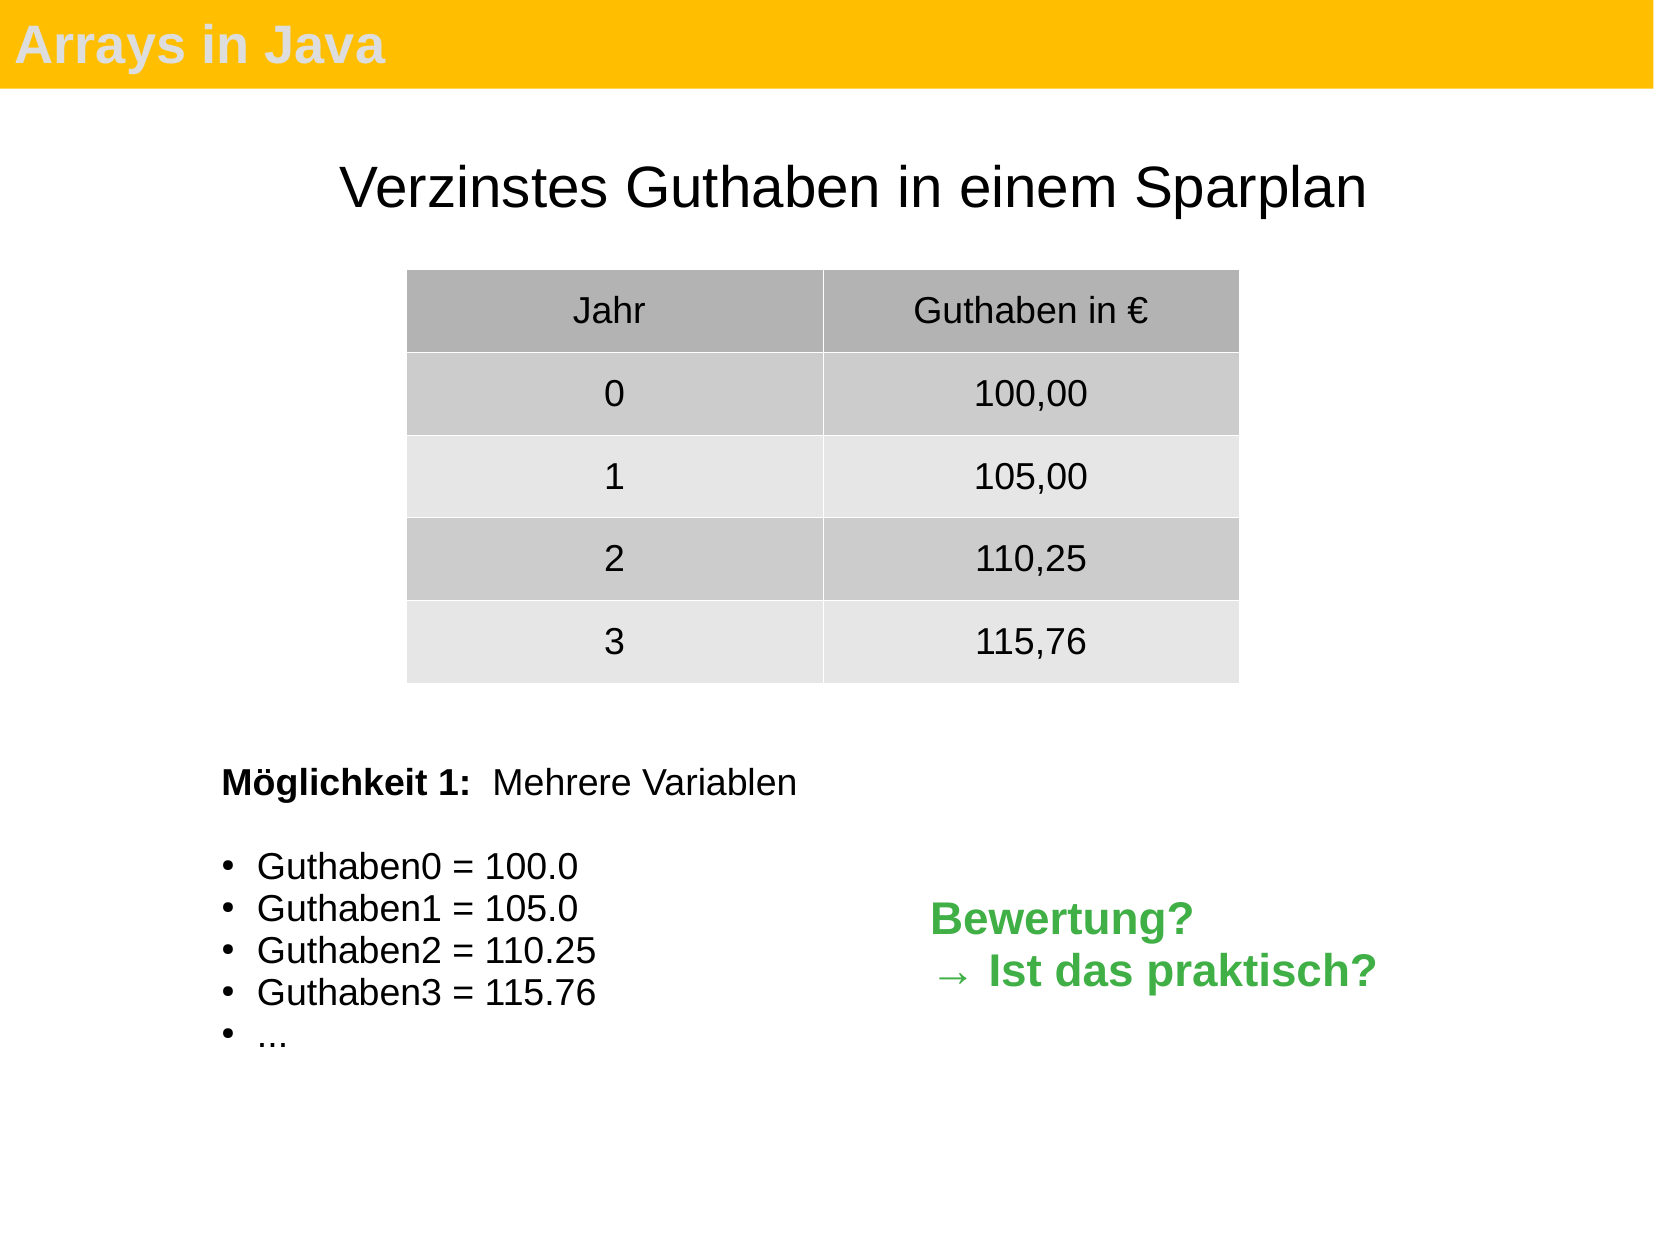

Arrays in Java
Verzinstes Guthaben in einem Sparplan
| Jahr | Guthaben in € |
| --- | --- |
| 0 | 100,00 |
| 1 | 105,00 |
| 2 | 110,25 |
| 3 | 115,76 |
Möglichkeit 1: Mehrere Variablen
Guthaben0 = 100.0
Guthaben1 = 105.0
Guthaben2 = 110.25
Guthaben3 = 115.76
...
Bewertung?
→ Ist das praktisch?